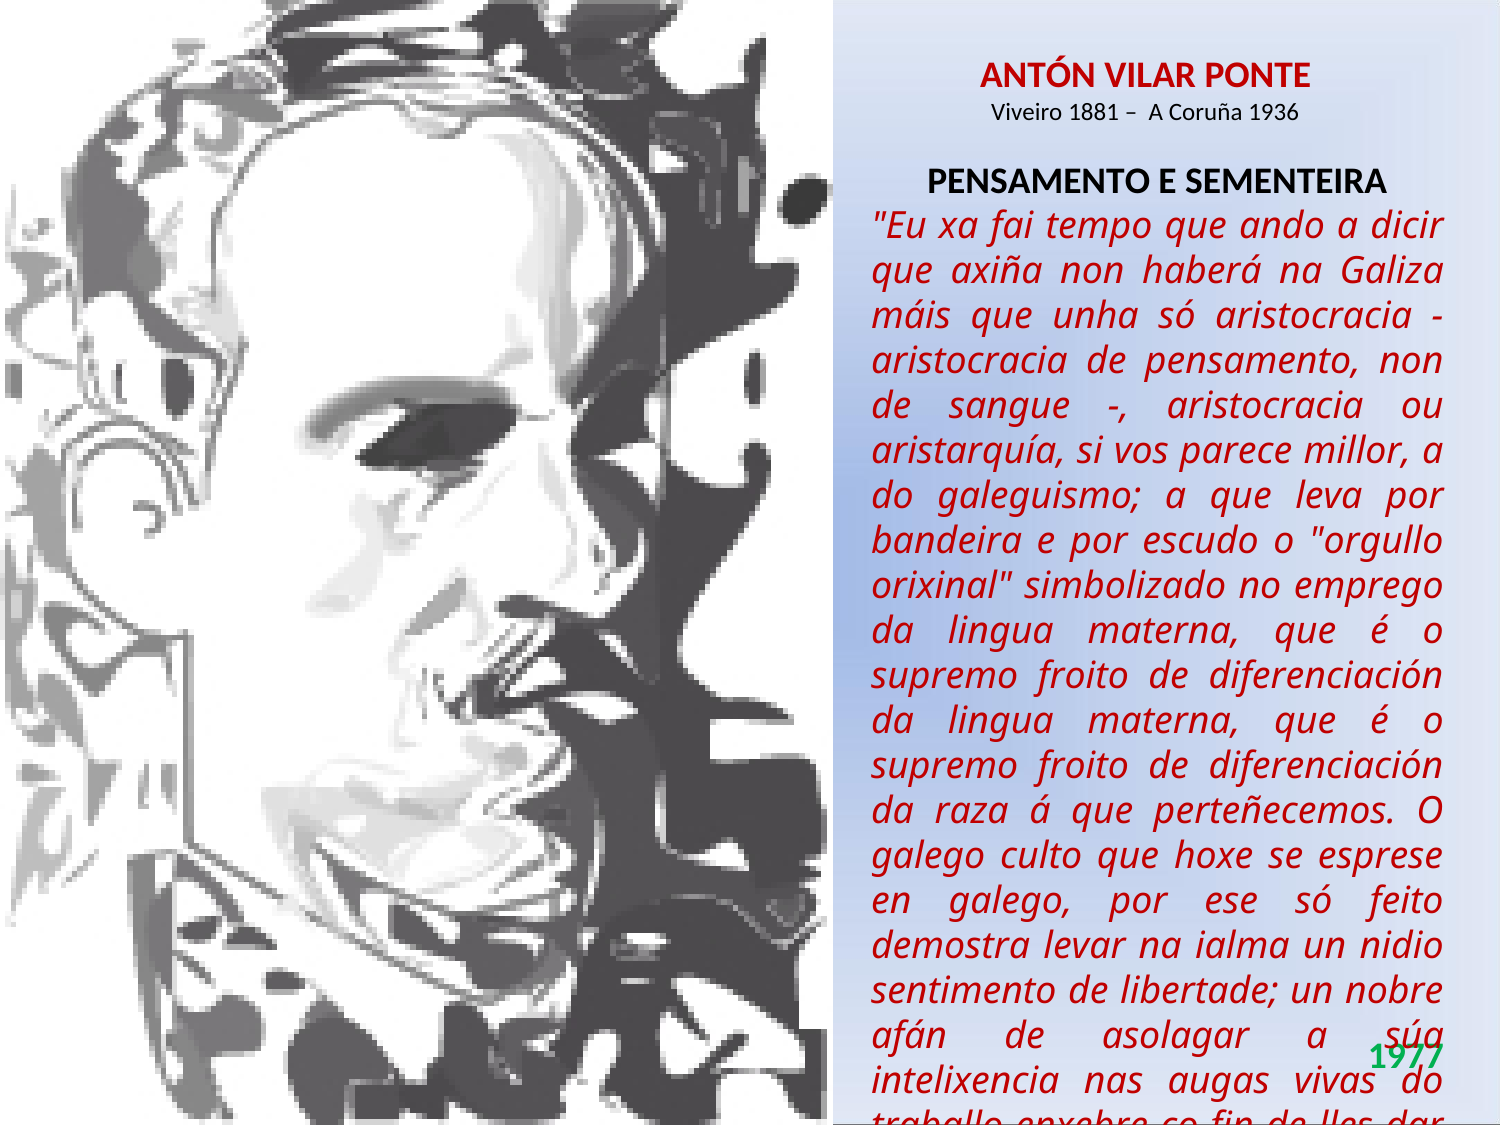

ANTÓN VILAR PONTE
Viveiro 1881 – A Coruña 1936
PENSAMENTO E SEMENTEIRA
"Eu xa fai tempo que ando a dicir que axiña non haberá na Galiza máis que unha só aristocracia - aristocracia de pensamento, non de sangue -, aristocracia ou aristarquía, si vos parece millor, a do galeguismo; a que leva por bandeira e por escudo o "orgullo orixinal" simbolizado no emprego da lingua materna, que é o supremo froito de diferenciación da lingua materna, que é o supremo froito de diferenciación da raza á que perteñecemos. O galego culto que hoxe se esprese en galego, por ese só feito demostra levar na ialma un nidio sentimento de libertade; un nobre afán de asolagar a súa intelixencia nas augas vivas do traballo enxebre co fin de lles dar o tempero perciso para que poidan fecundar mortas terras, cheias de lixos de escravitude, trocándoas en viveiros de vizosa democracia...
1977